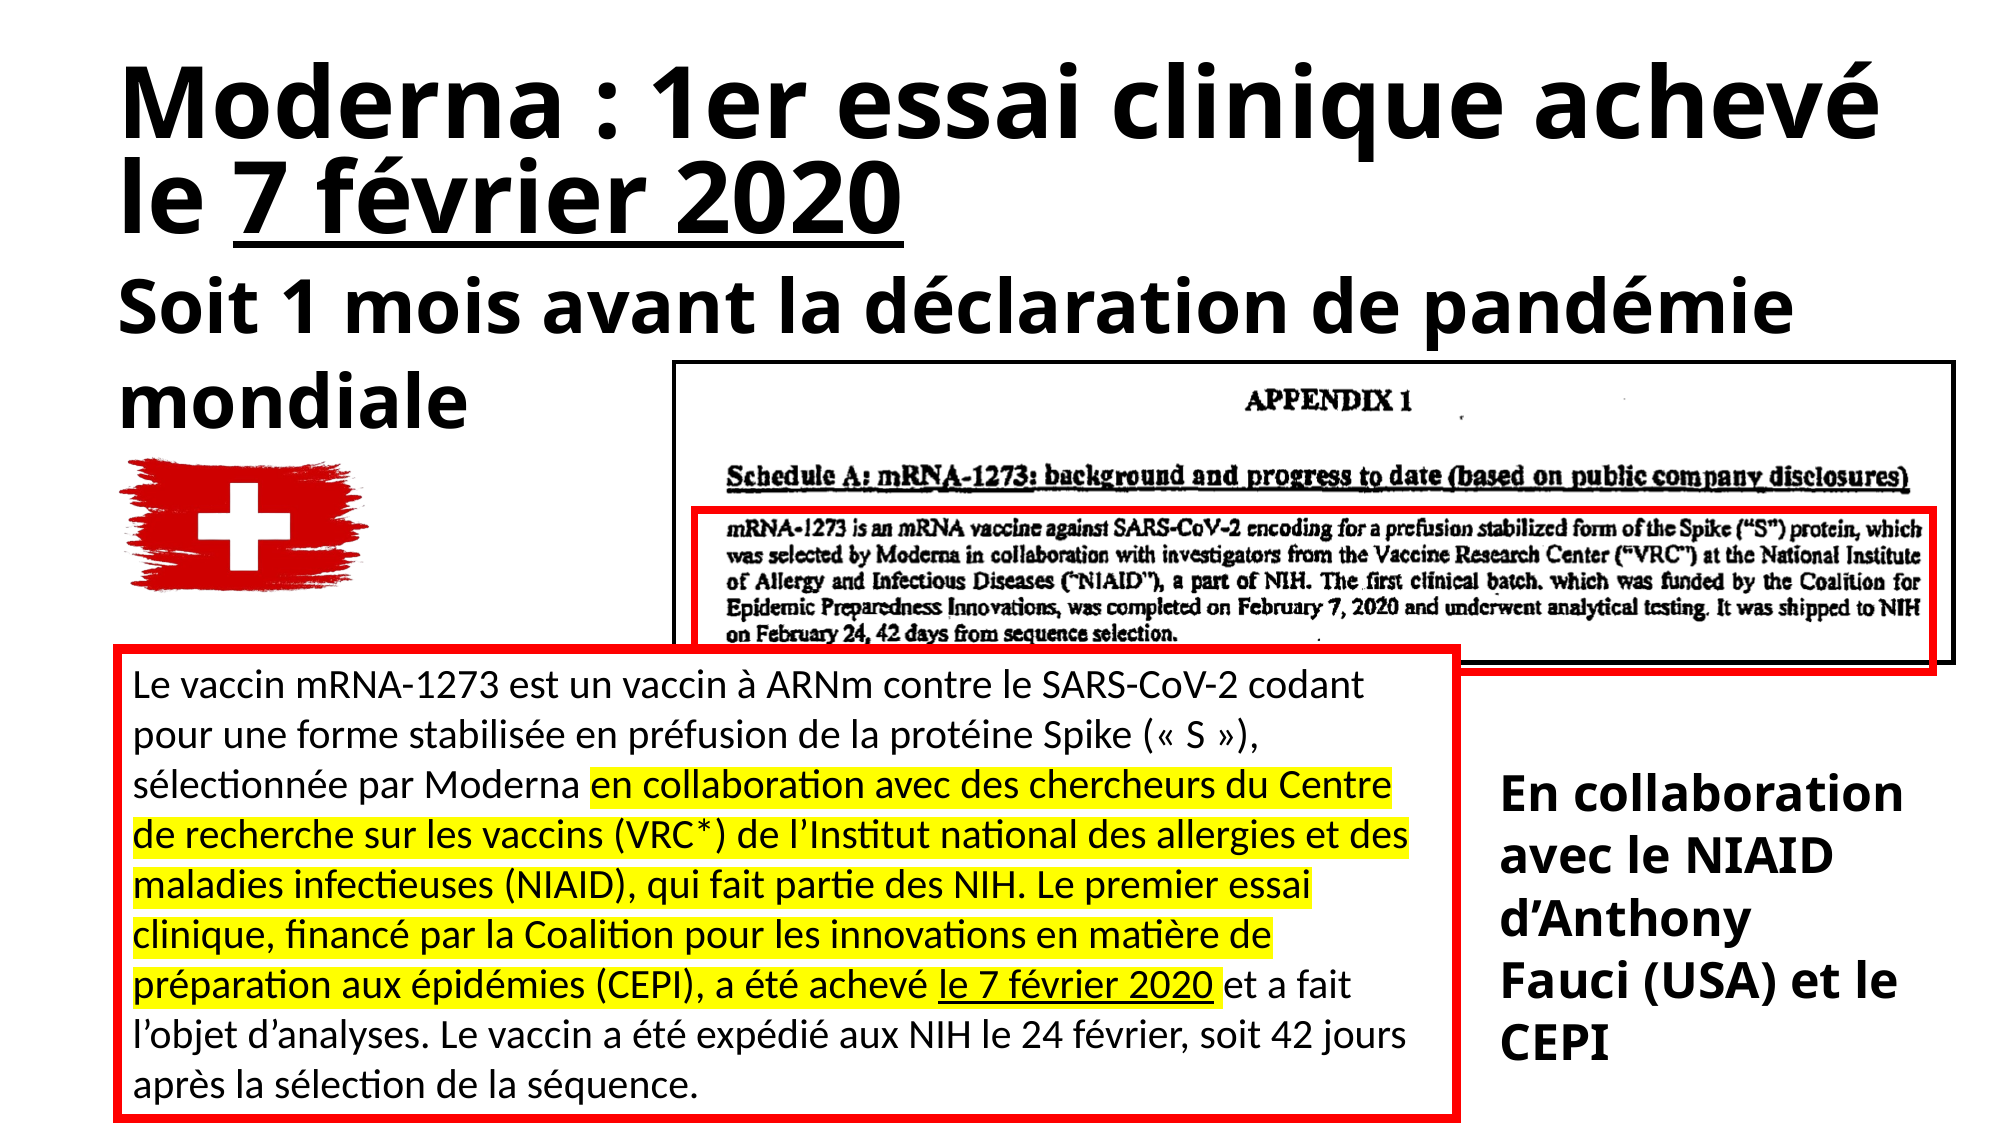

Moderna : 1er essai clinique achevé le 7 février 2020
Soit 1 mois avant la déclaration de pandémie mondiale
Le vaccin mRNA-1273 est un vaccin à ARNm contre le SARS-CoV-2 codant pour une forme stabilisée en préfusion de la protéine Spike (« S »), sélectionnée par Moderna en collaboration avec des chercheurs du Centre de recherche sur les vaccins (VRC*) de l’Institut national des allergies et des maladies infectieuses (NIAID), qui fait partie des NIH. Le premier essai clinique, financé par la Coalition pour les innovations en matière de préparation aux épidémies (CEPI), a été achevé le 7 février 2020 et a fait l’objet d’analyses. Le vaccin a été expédié aux NIH le 24 février, soit 42 jours après la sélection de la séquence.
En collaboration avec le NIAID d’Anthony
Fauci (USA) et le CEPI